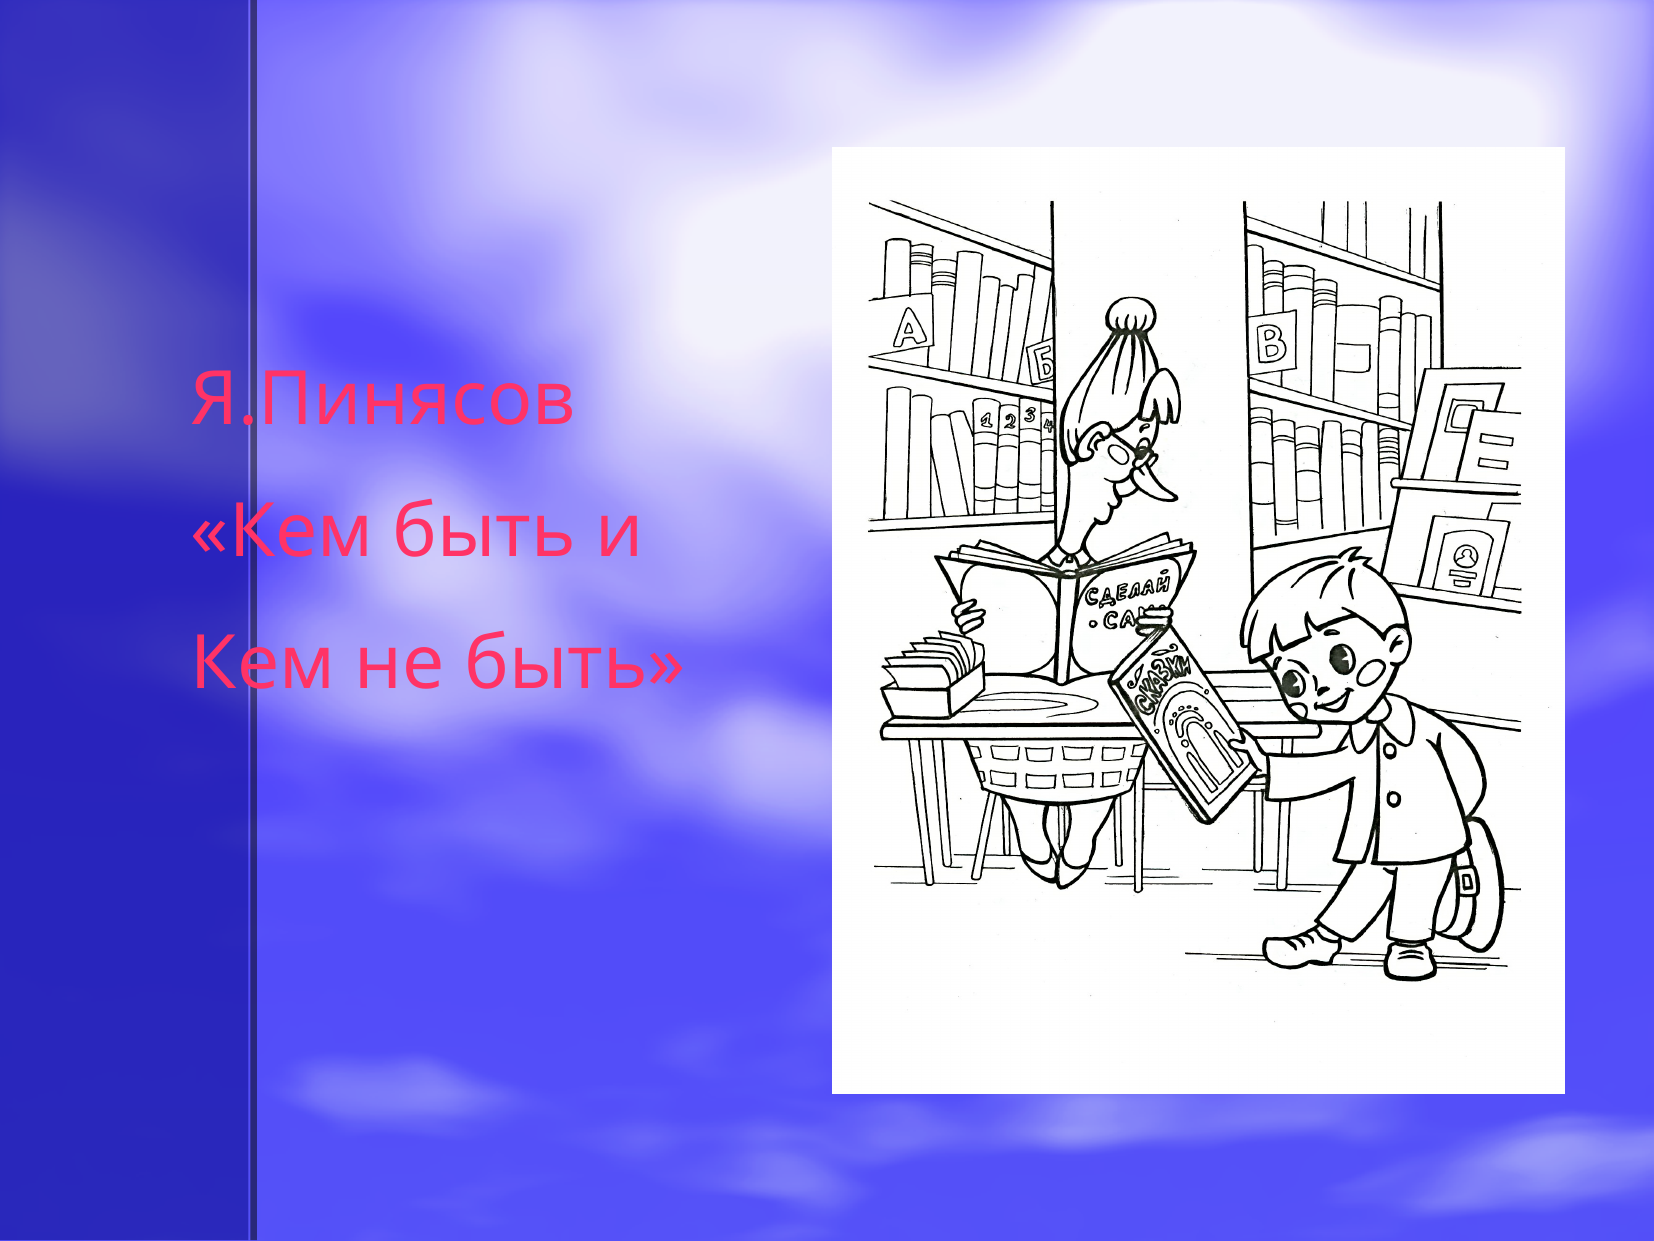

# Я.Пинясов
«Кем быть и
Кем не быть»